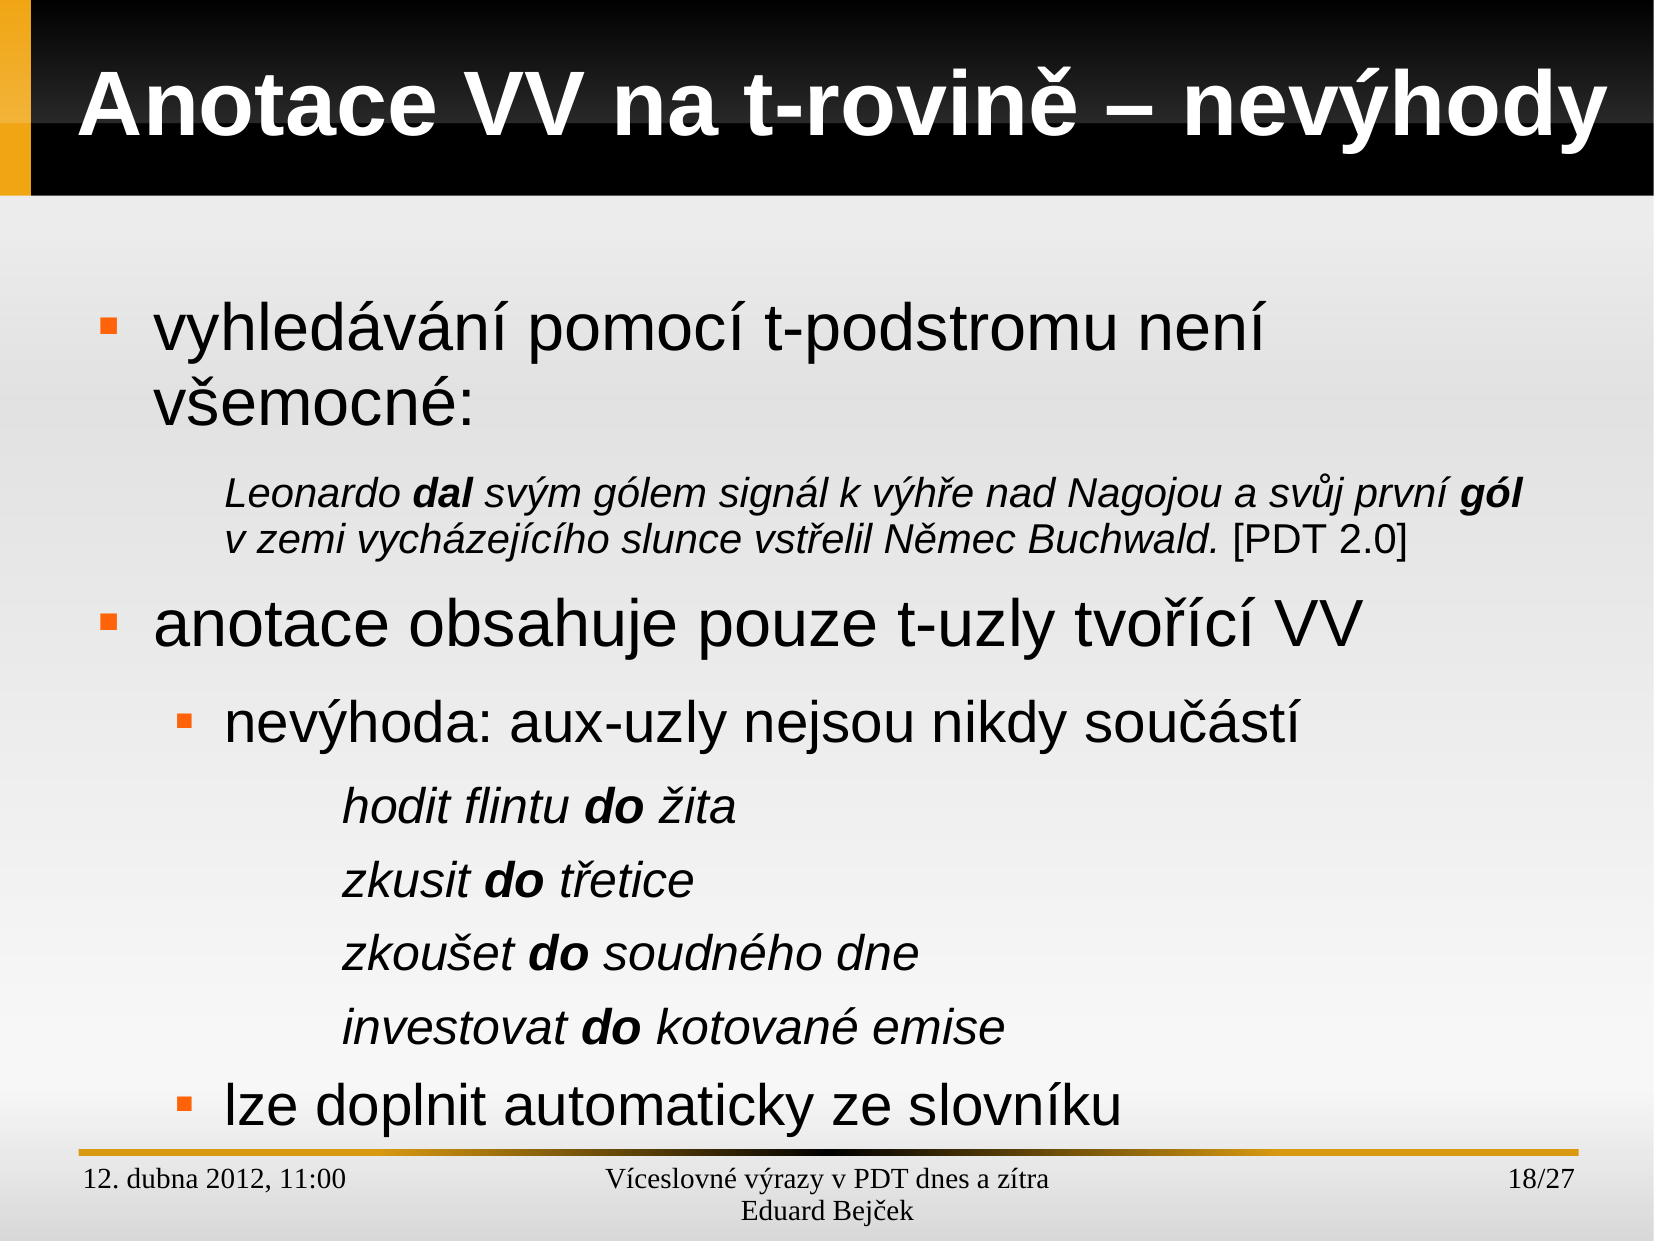

# Anotace VV na t-rovině – nevýhody
vyhledávání pomocí t-podstromu není všemocné:
Leonardo dal svým gólem signál k výhře nad Nagojou a svůj první gól
v zemi vycházejícího slunce vstřelil Němec Buchwald. [PDT 2.0]
anotace obsahuje pouze t-uzly tvořící VV
nevýhoda: aux-uzly nejsou nikdy součástí
hodit flintu do žita
zkusit do třetice
zkoušet do soudného dne
investovat do kotované emise
lze doplnit automaticky ze slovníku
12. dubna 2012, 11:00
Víceslovné výrazy v PDT dnes a zítra
18